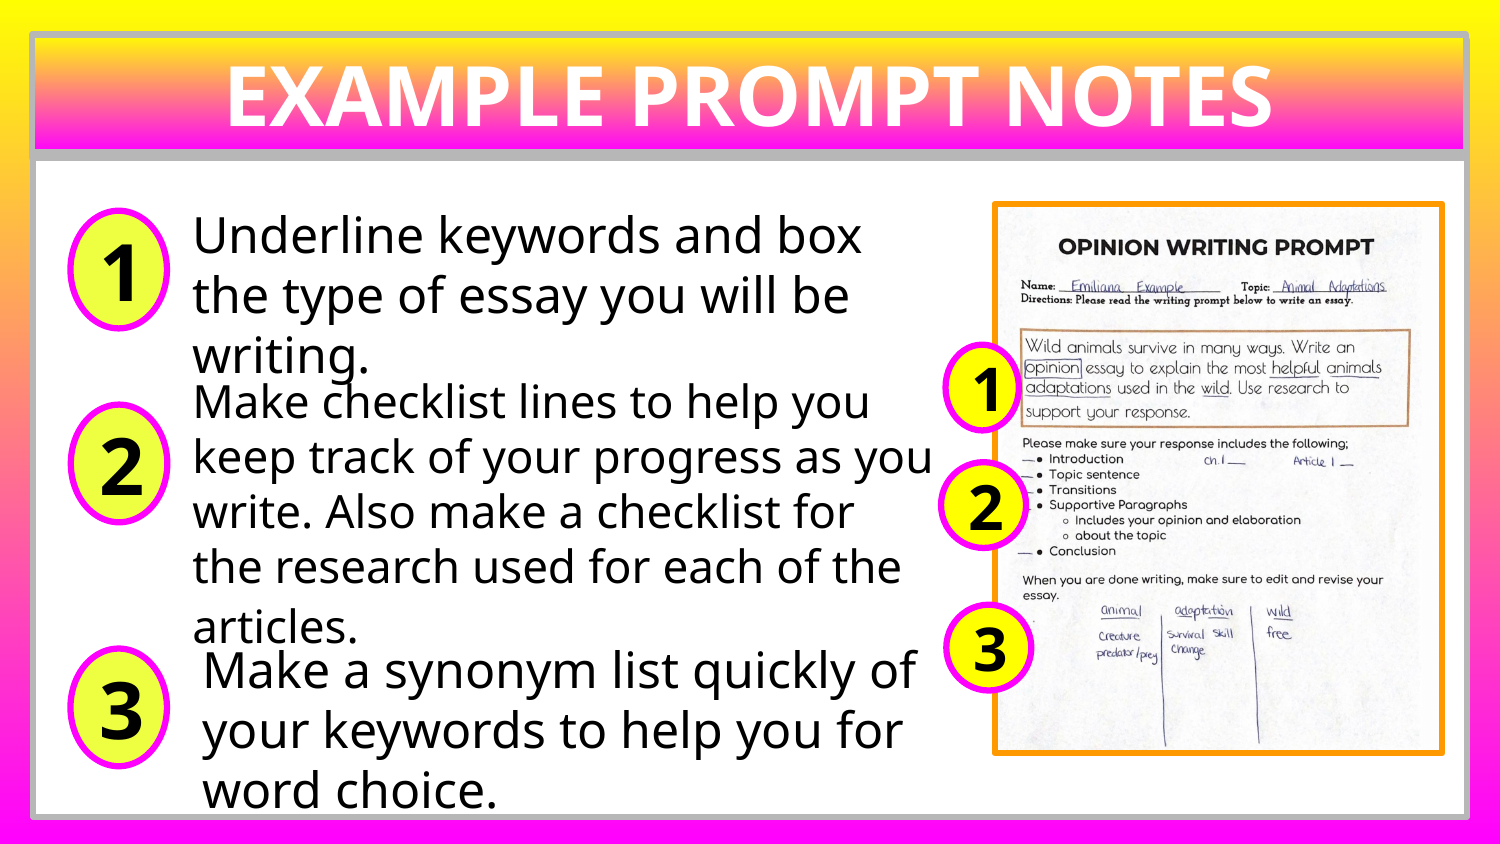

EXAMPLE PROMPT NOTES
Underline keywords and box the type of essay you will be writing.
1
1
Make checklist lines to help you keep track of your progress as you write. Also make a checklist for the research used for each of the articles.
2
2
3
Make a synonym list quickly of your keywords to help you for word choice.
3